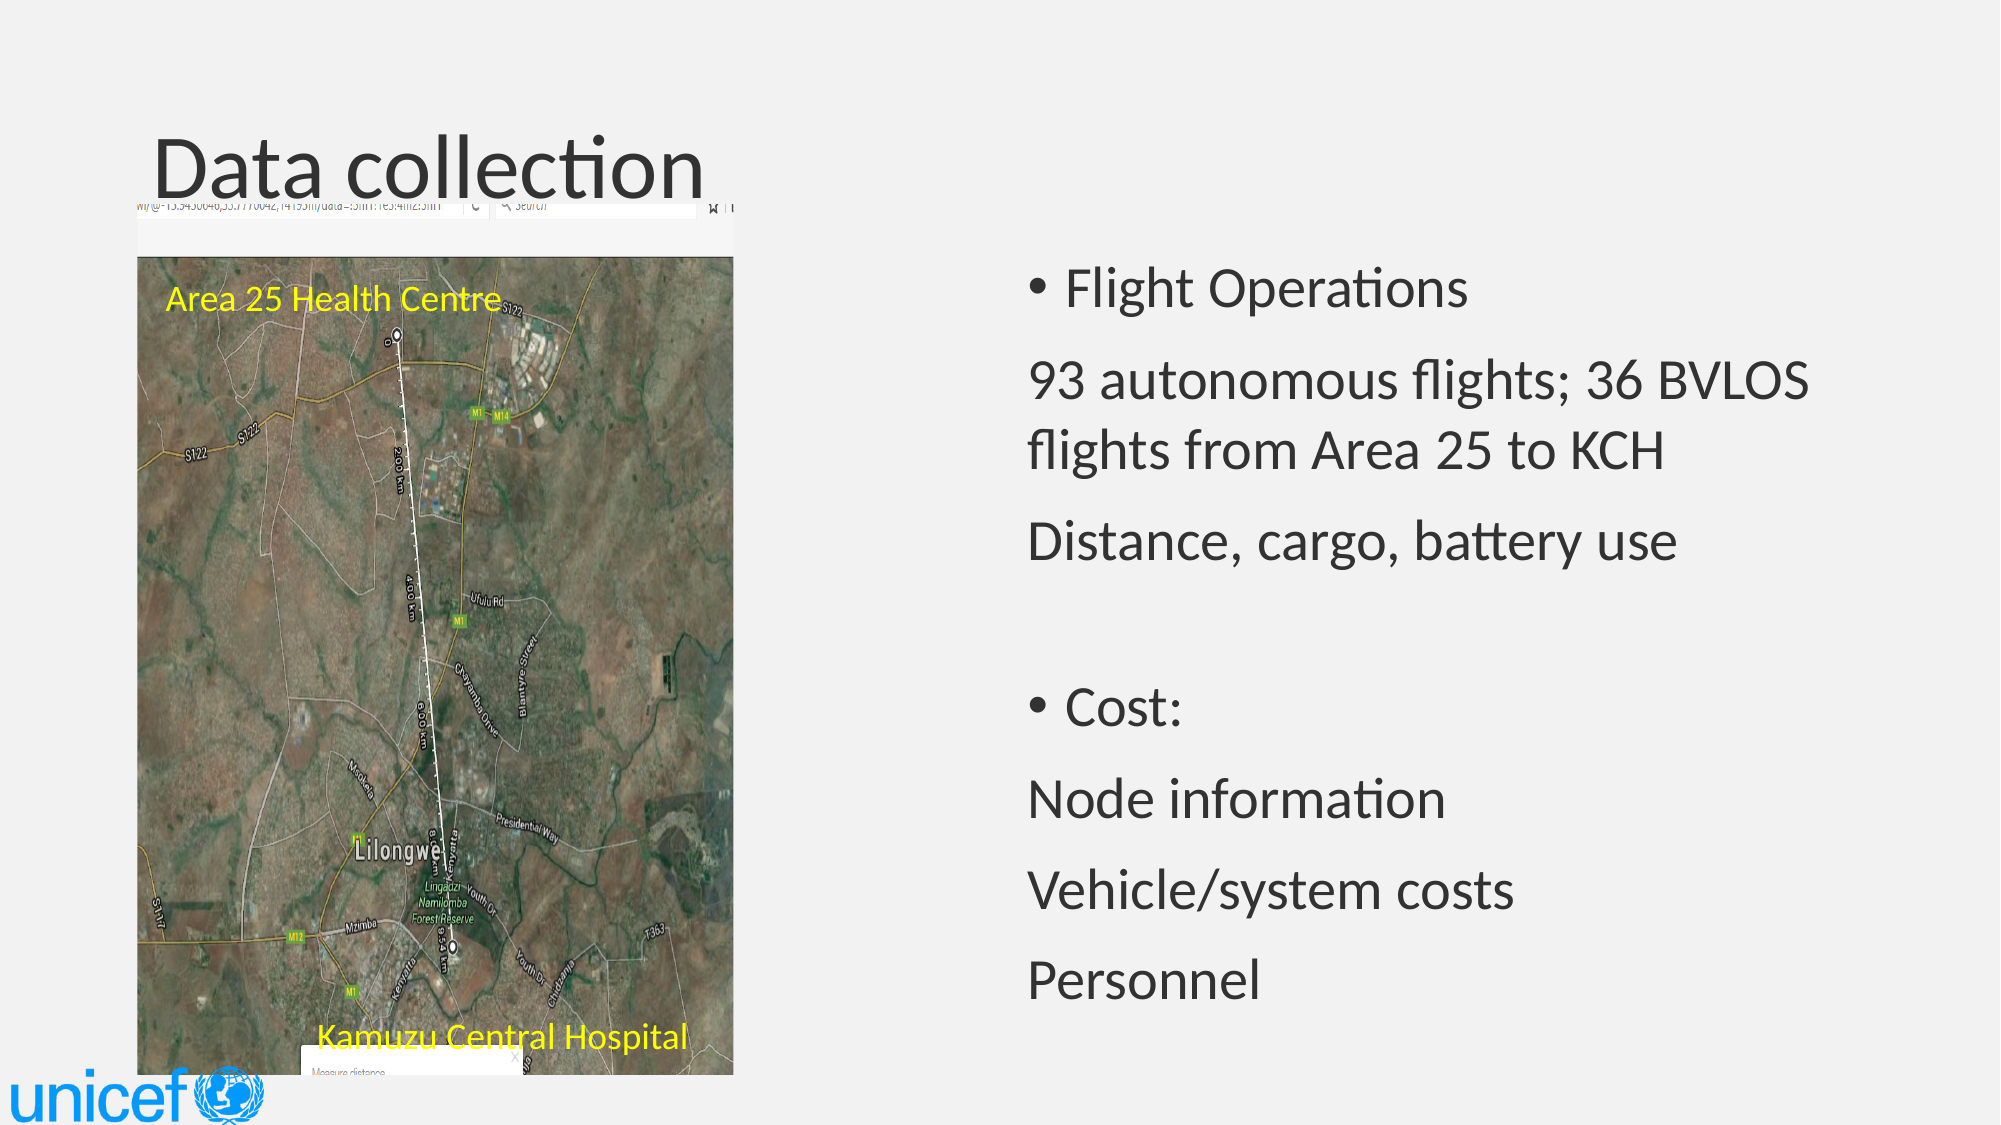

# Data collection
Area 25 Health Centre
Kamuzu Central Hospital
Flight Operations
93 autonomous flights; 36 BVLOS flights from Area 25 to KCH
Distance, cargo, battery use
Cost:
Node information
Vehicle/system costs
Personnel